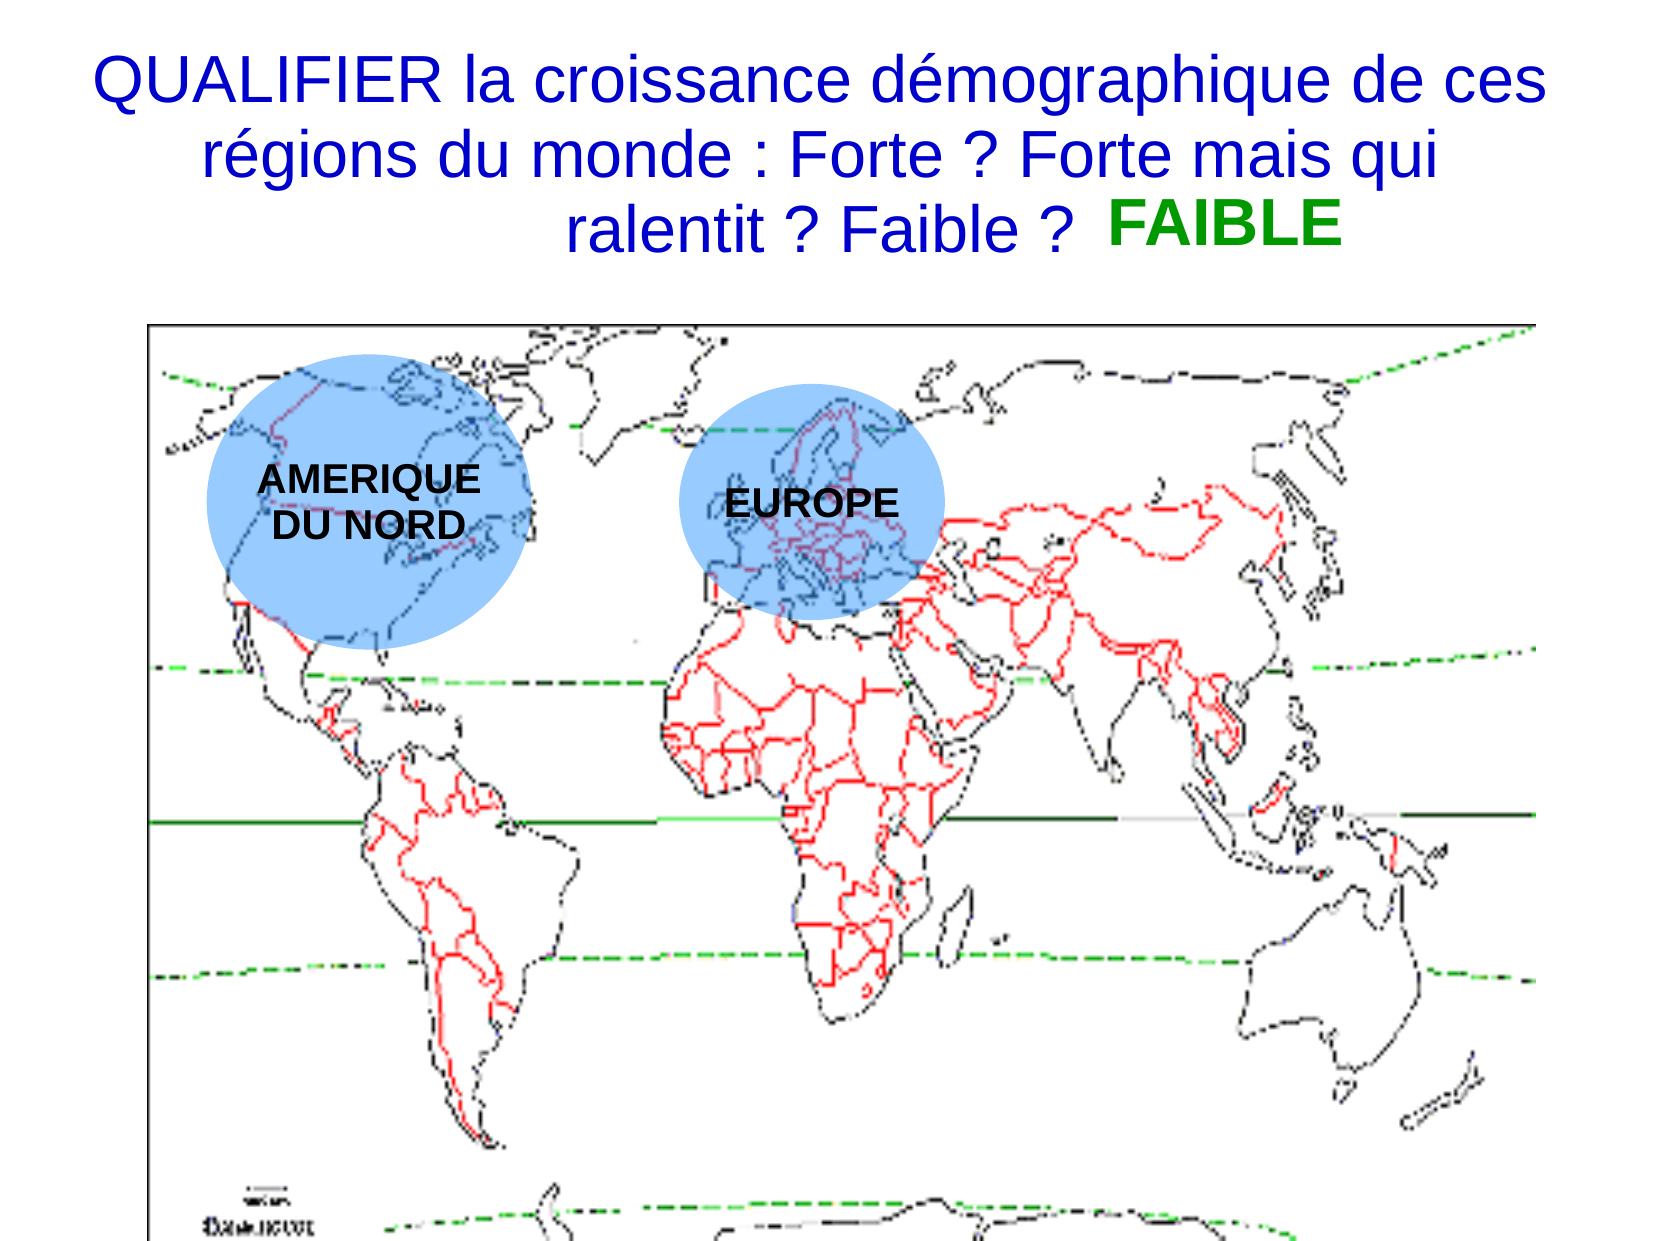

# QUALIFIER la croissance démographique de ces régions du monde : Forte ? Forte mais qui ralentit ? Faible ?
FAIBLE
AMERIQUE
DU NORD
EUROPE